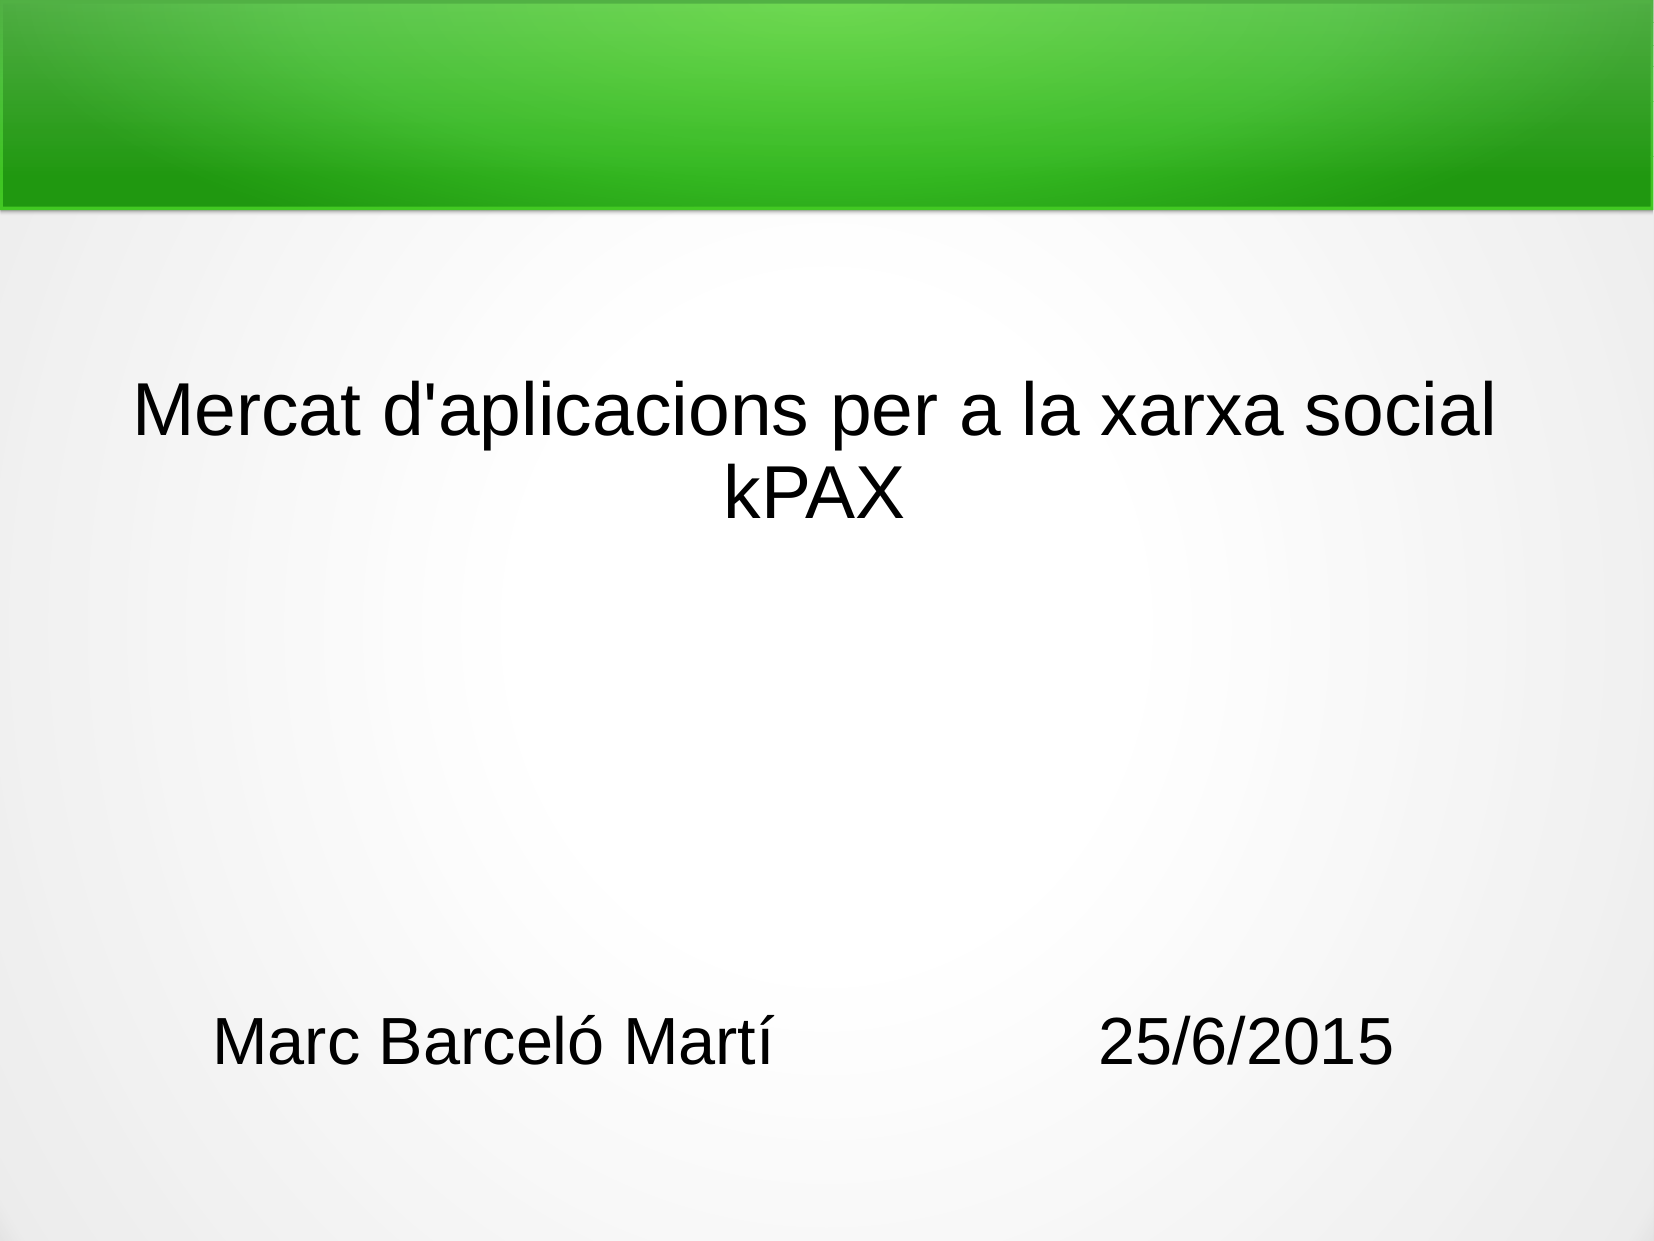

# Mercat d'aplicacions per a la xarxa social kPAX
Marc Barceló Martí 					25/6/2015